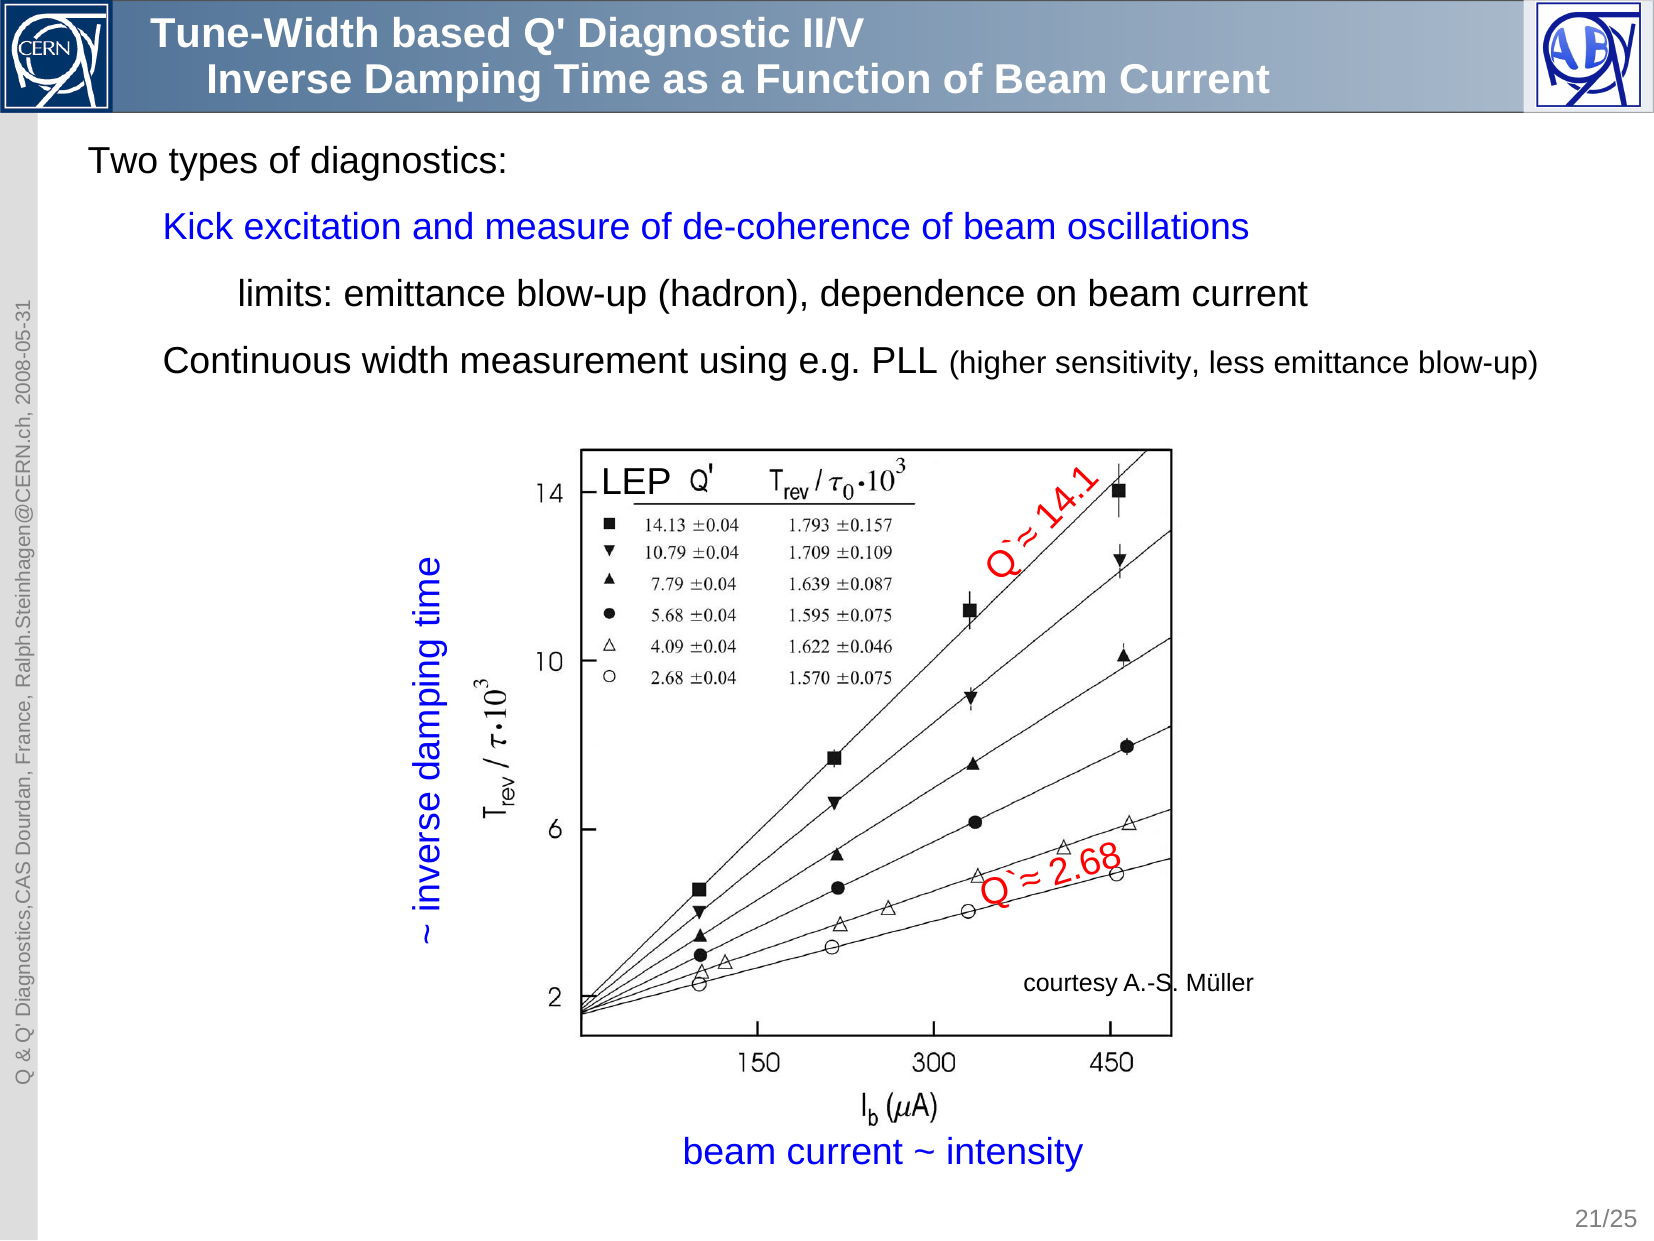

# Tune-Width based Q' Diagnostic II/V Inverse Damping Time as a Function of Beam Current
Two types of diagnostics:
Kick excitation and measure of de-coherence of beam oscillations
limits: emittance blow-up (hadron), dependence on beam current
Continuous width measurement using e.g. PLL (higher sensitivity, less emittance blow-up)
LEP
Q`≈ 14.1
~ inverse damping time
Q`≈ 2.68
courtesy A.-S. Müller
beam current ~ intensity